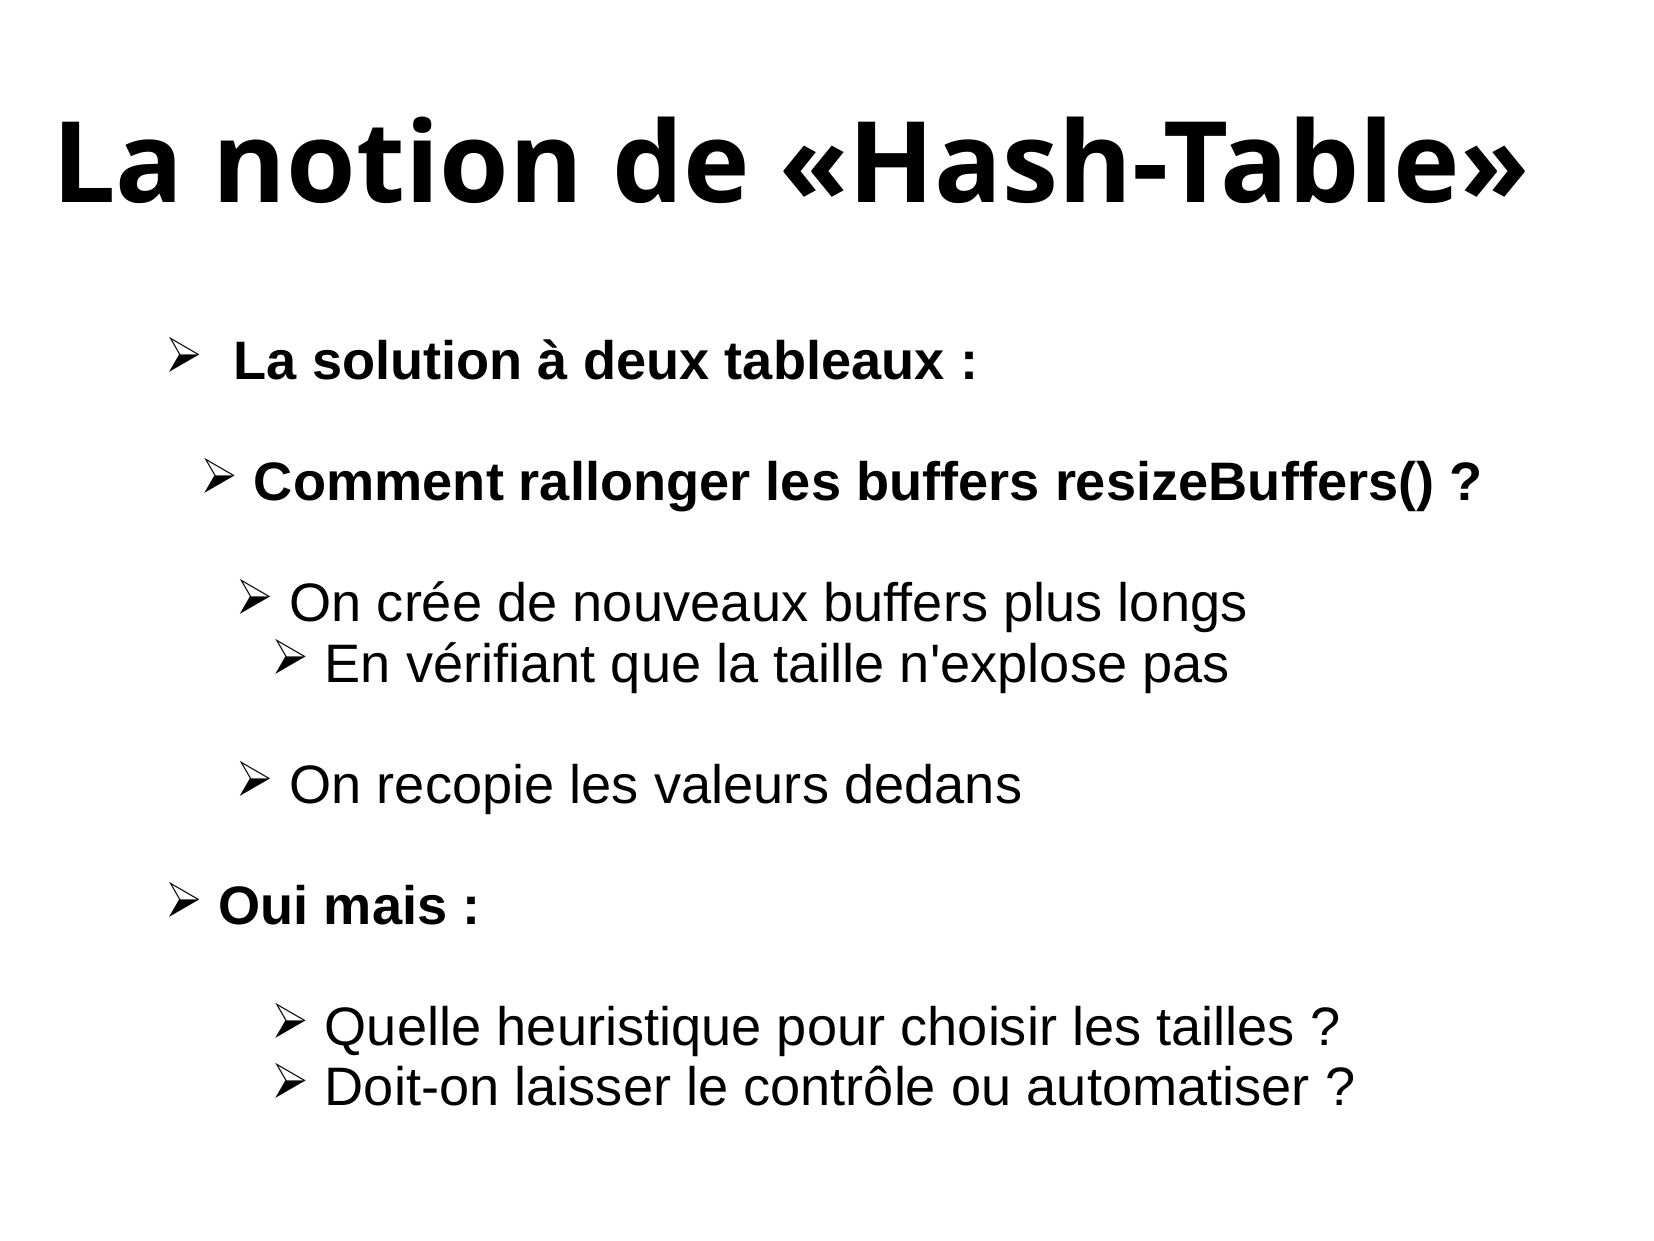

La notion de «Hash-Table»
 La solution à deux tableaux :
 Comment rallonger les buffers resizeBuffers() ?
 On crée de nouveaux buffers plus longs
 En vérifiant que la taille n'explose pas
 On recopie les valeurs dedans
 Oui mais :
 Quelle heuristique pour choisir les tailles ?
 Doit-on laisser le contrôle ou automatiser ?